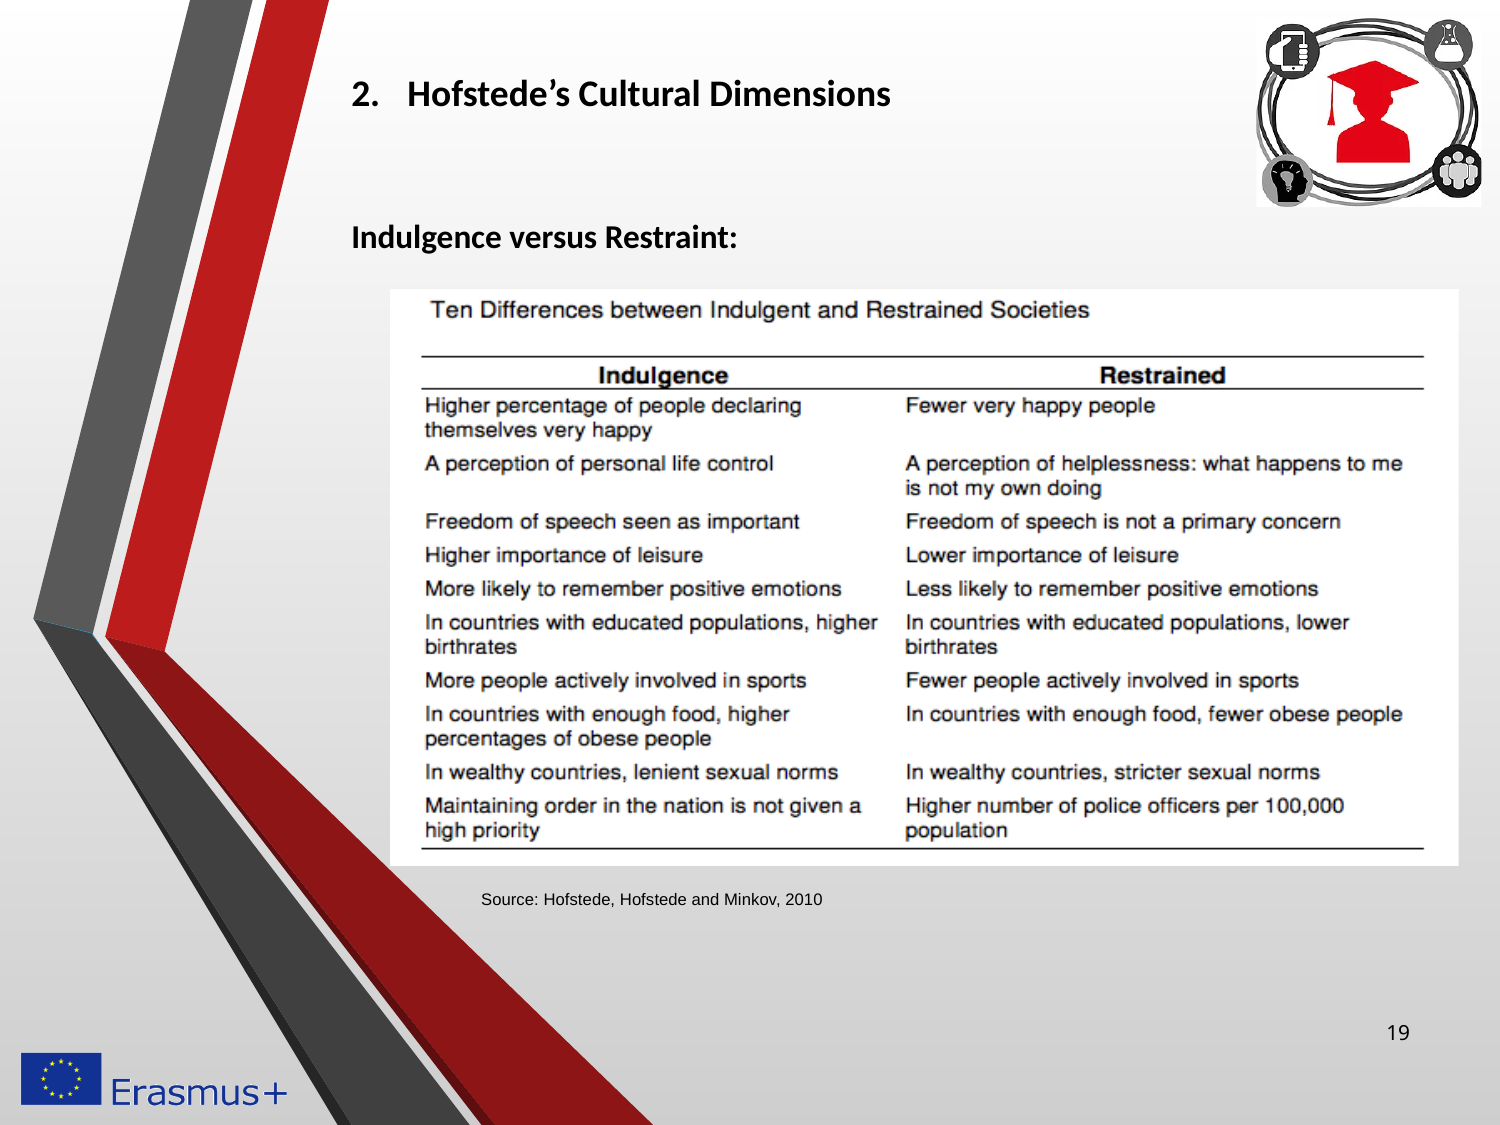

Hofstede’s Cultural Dimensions
Indulgence versus Restraint:
Source: Hofstede, Hofstede and Minkov, 2010